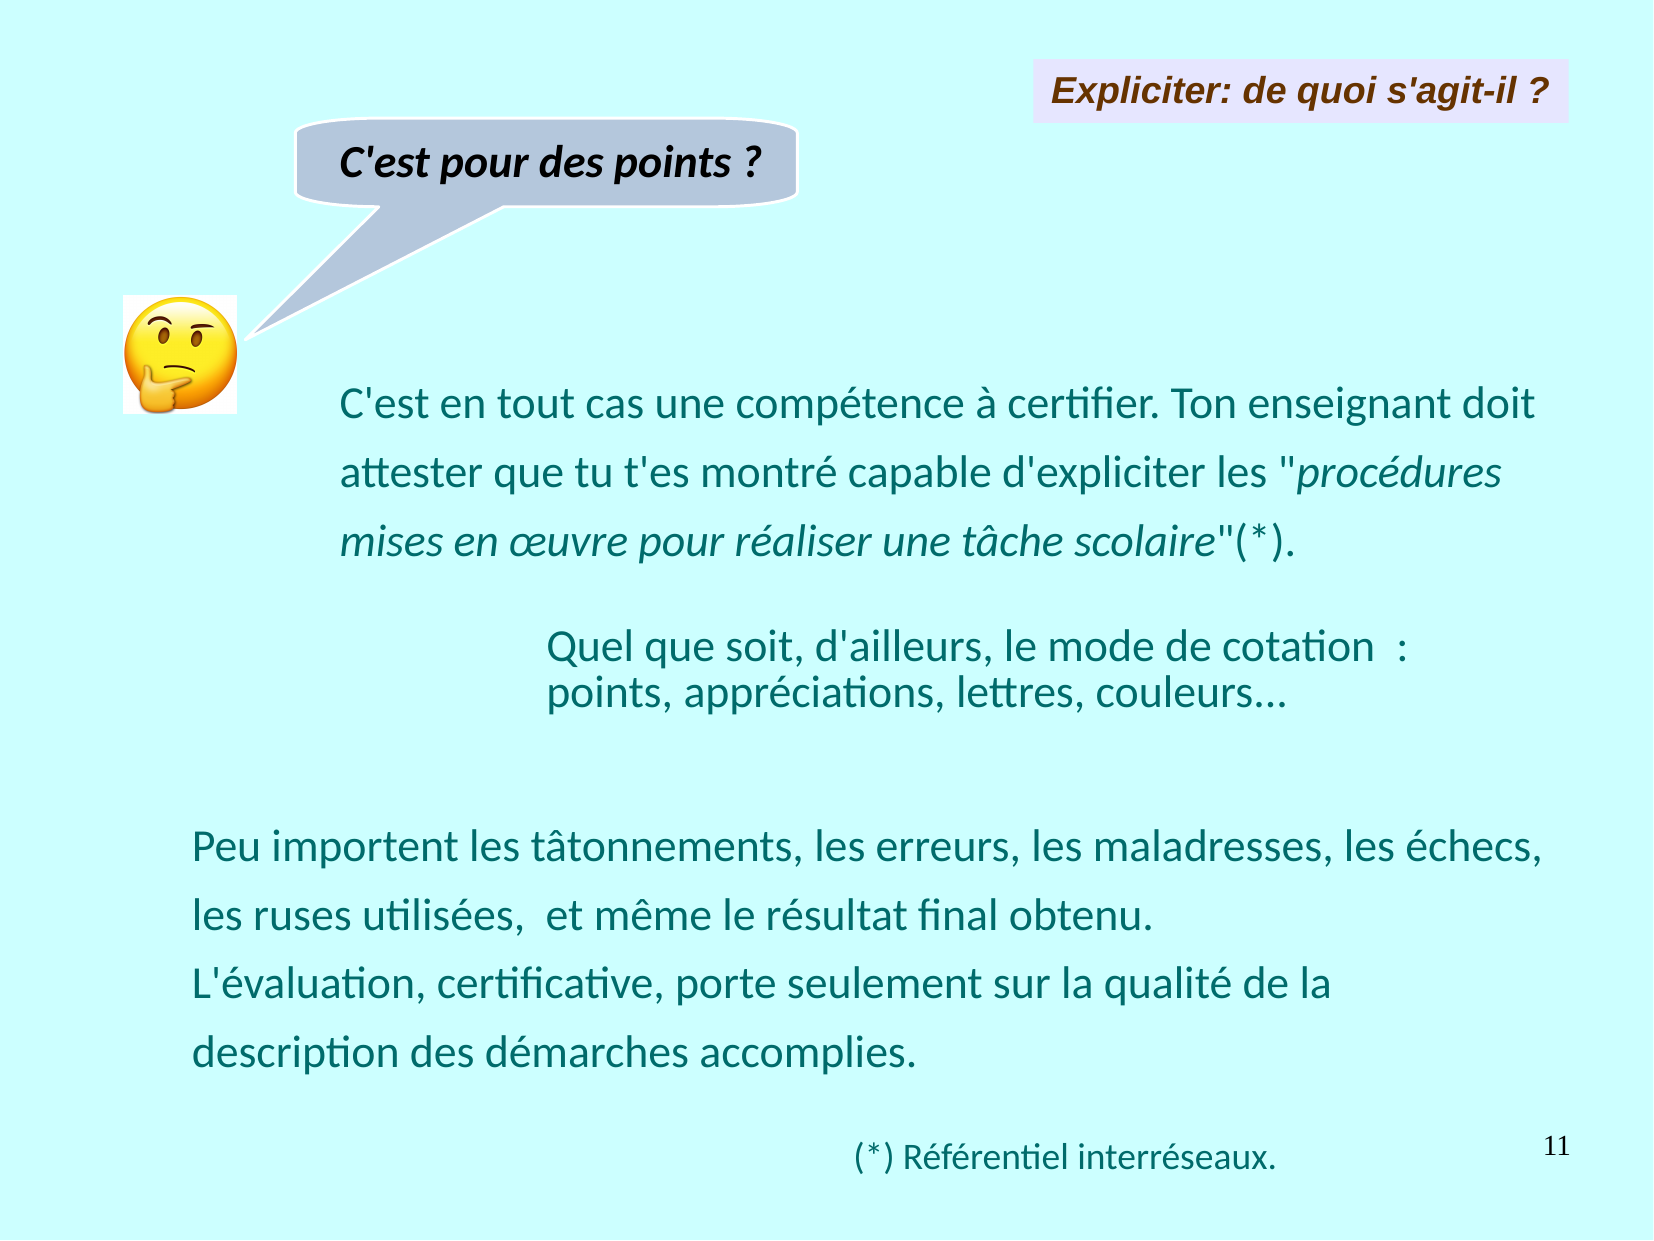

Expliciter: de quoi s'agit-il ?
C'est pour des points ?
C'est en tout cas une compétence à certifier. Ton enseignant doit attester que tu t'es montré capable d'expliciter les "procédures mises en œuvre pour réaliser une tâche scolaire"(*).
Quel que soit, d'ailleurs, le mode de cotation  : points, appréciations, lettres, couleurs...
Peu importent les tâtonnements, les erreurs, les maladresses, les échecs, les ruses utilisées, et même le résultat final obtenu.
L'évaluation, certificative, porte seulement sur la qualité de la description des démarches accomplies.
11
(*) Référentiel interréseaux.